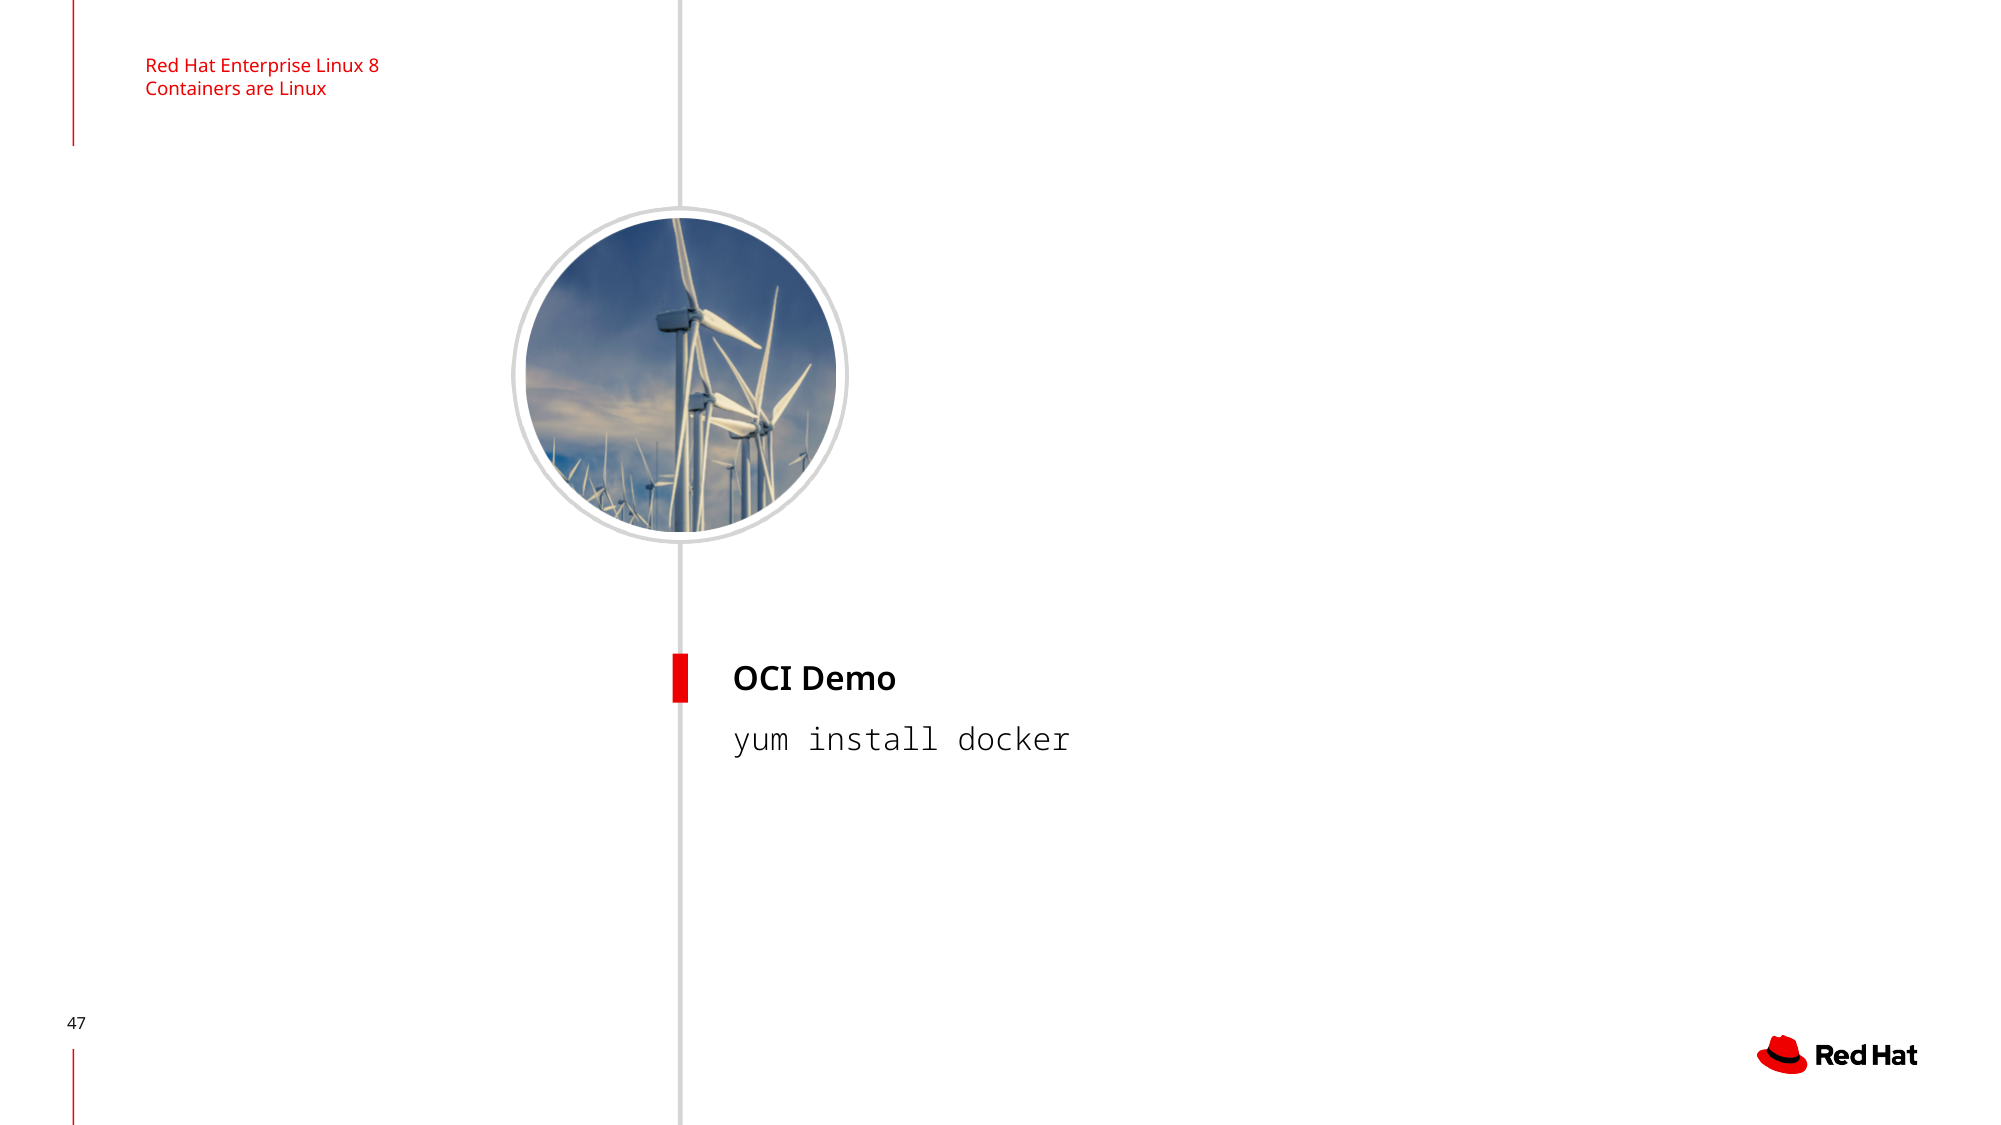

Red Hat Enterprise Linux 8
Containers are Linux
OCI Demo
# yum install docker
47